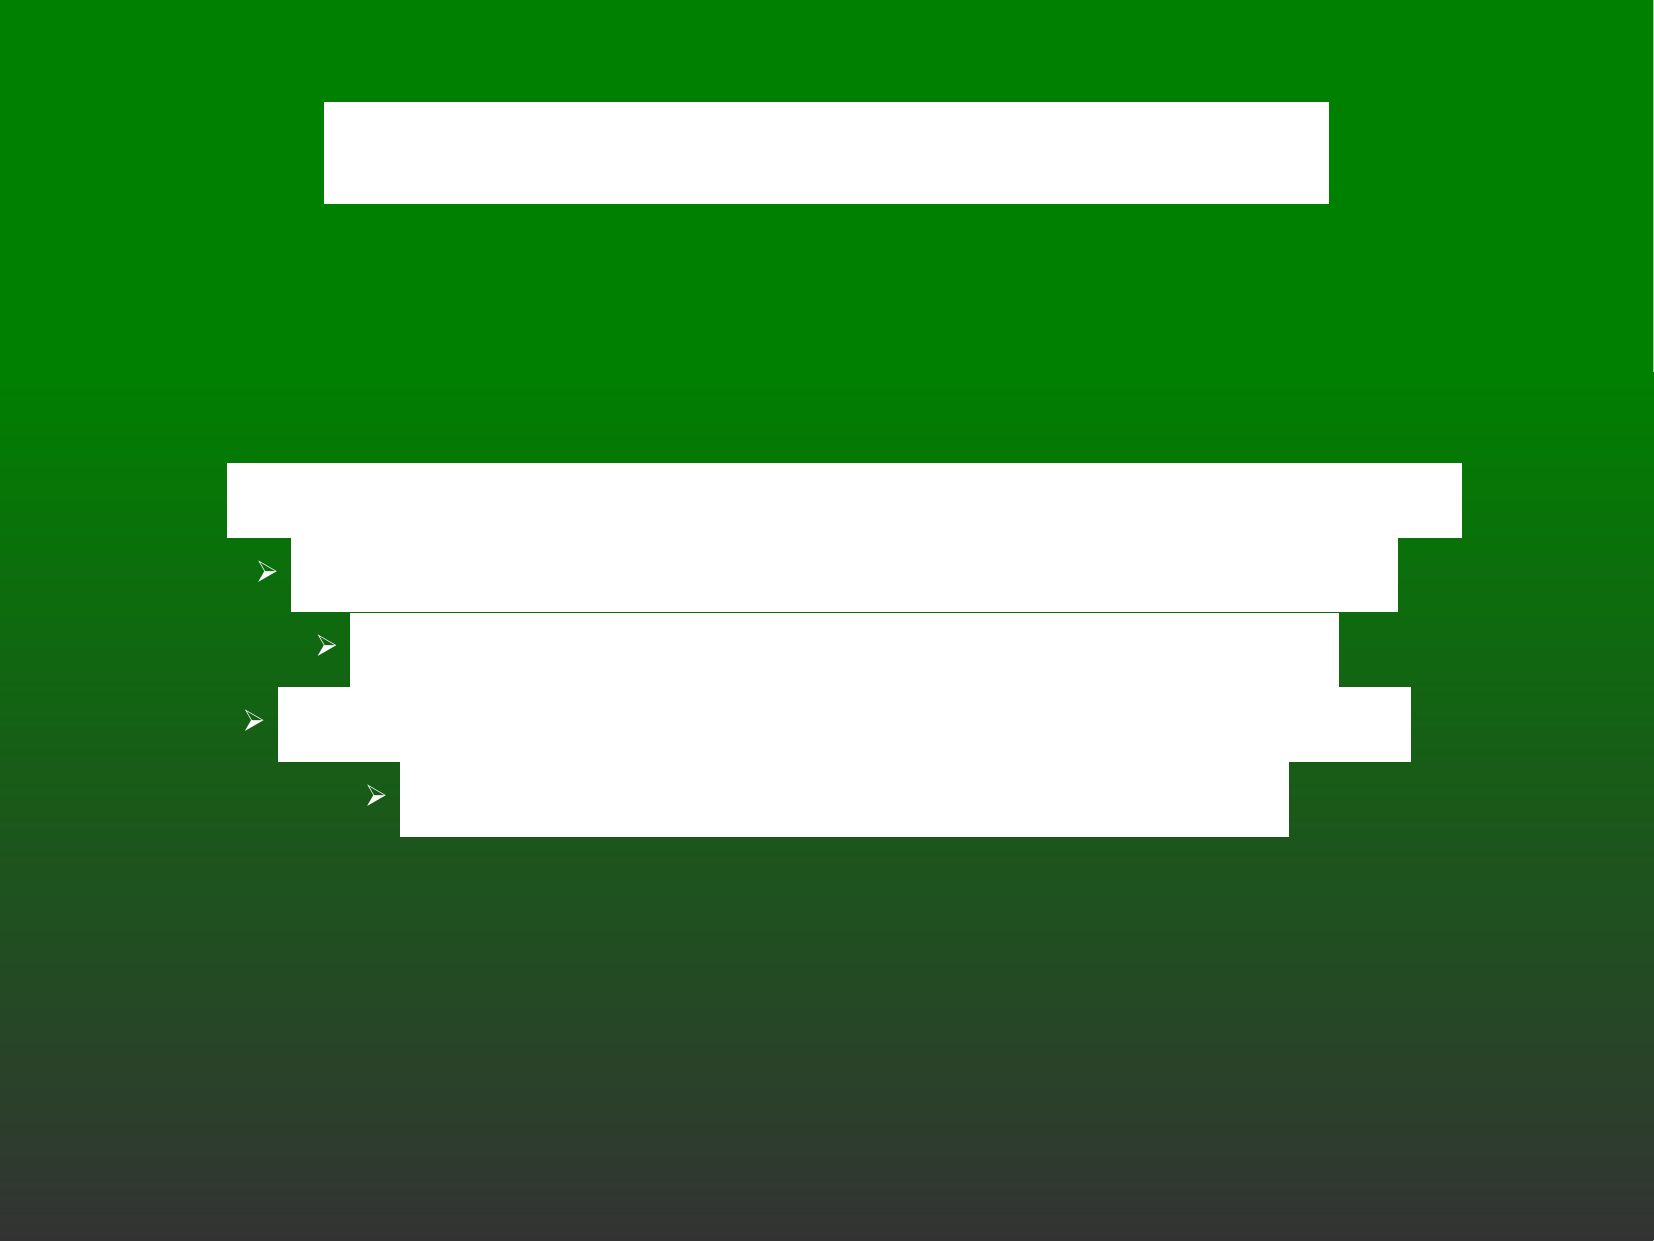

# Normy kabli typu skrętka
Przyjmowane przez xx i yy oznaczenia to:
U – nieekranowane (ang. unshielded)
F – ekranowane folią (ang. foiled)
S – ekranowane siatką (ang. shielded)
SF – ekranowane folią i siatką